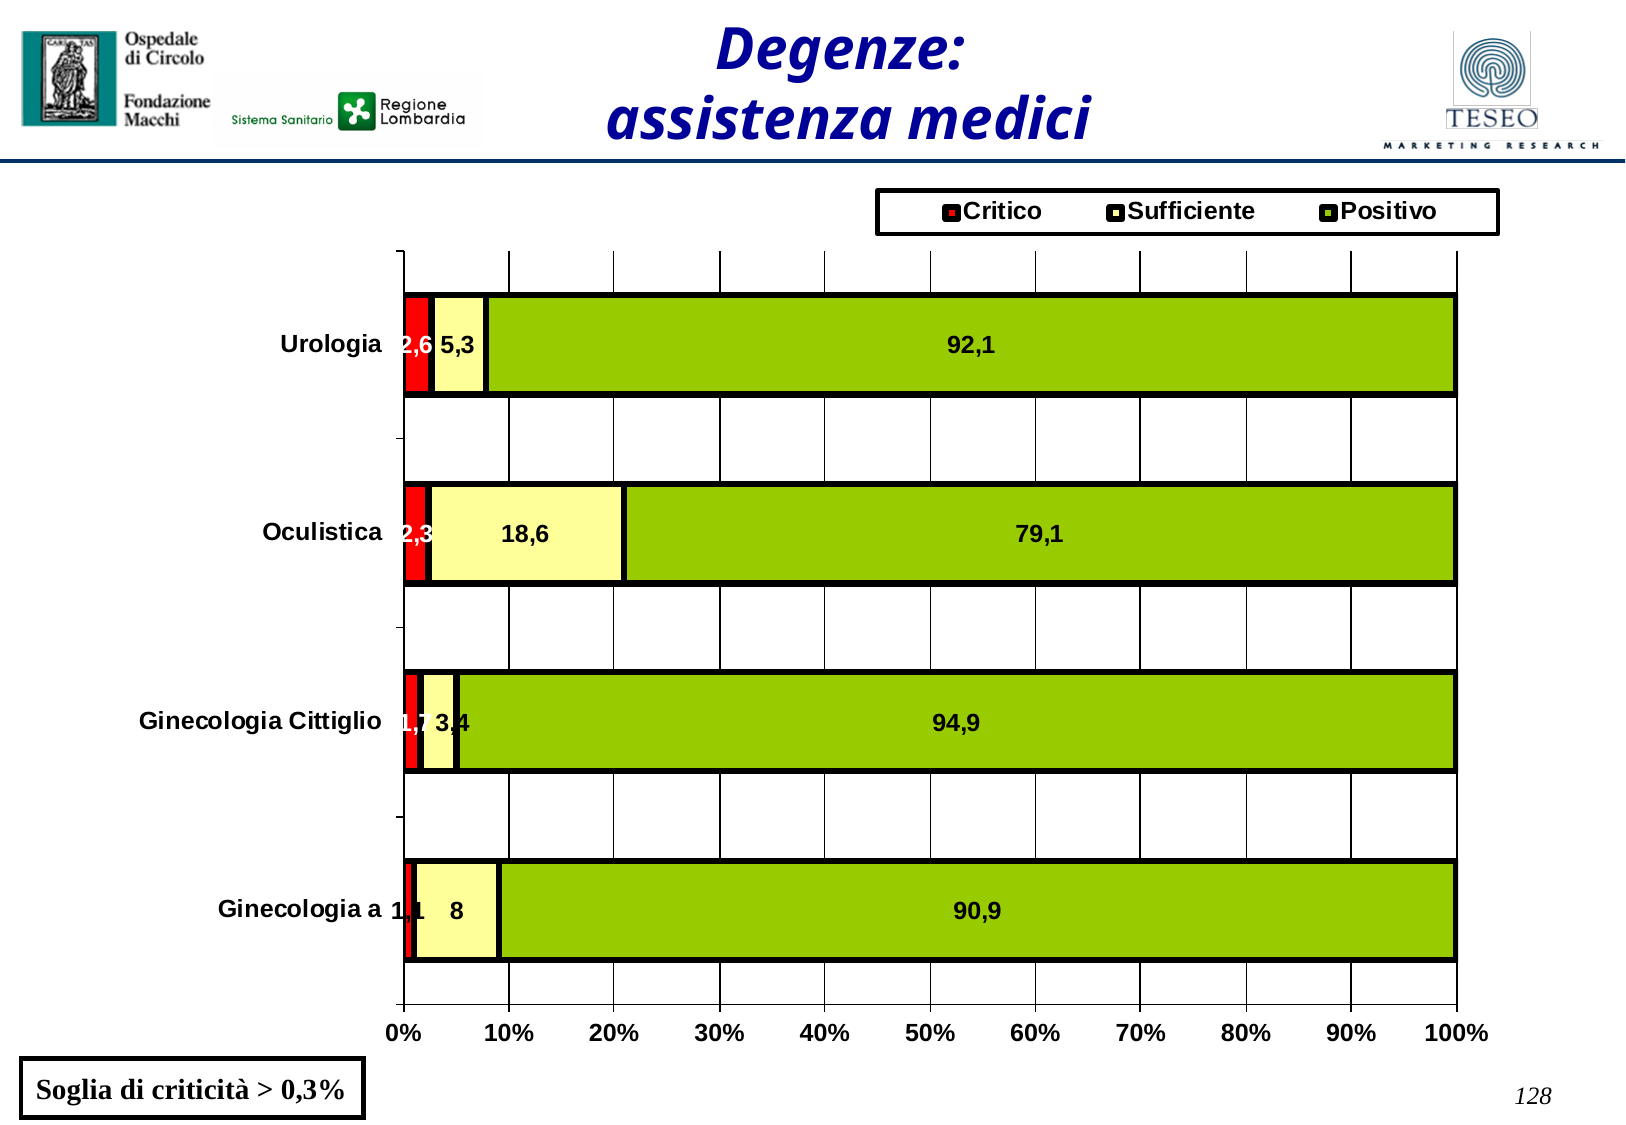

Degenze:
assistenza medici
Soglia di criticità > 0,3%